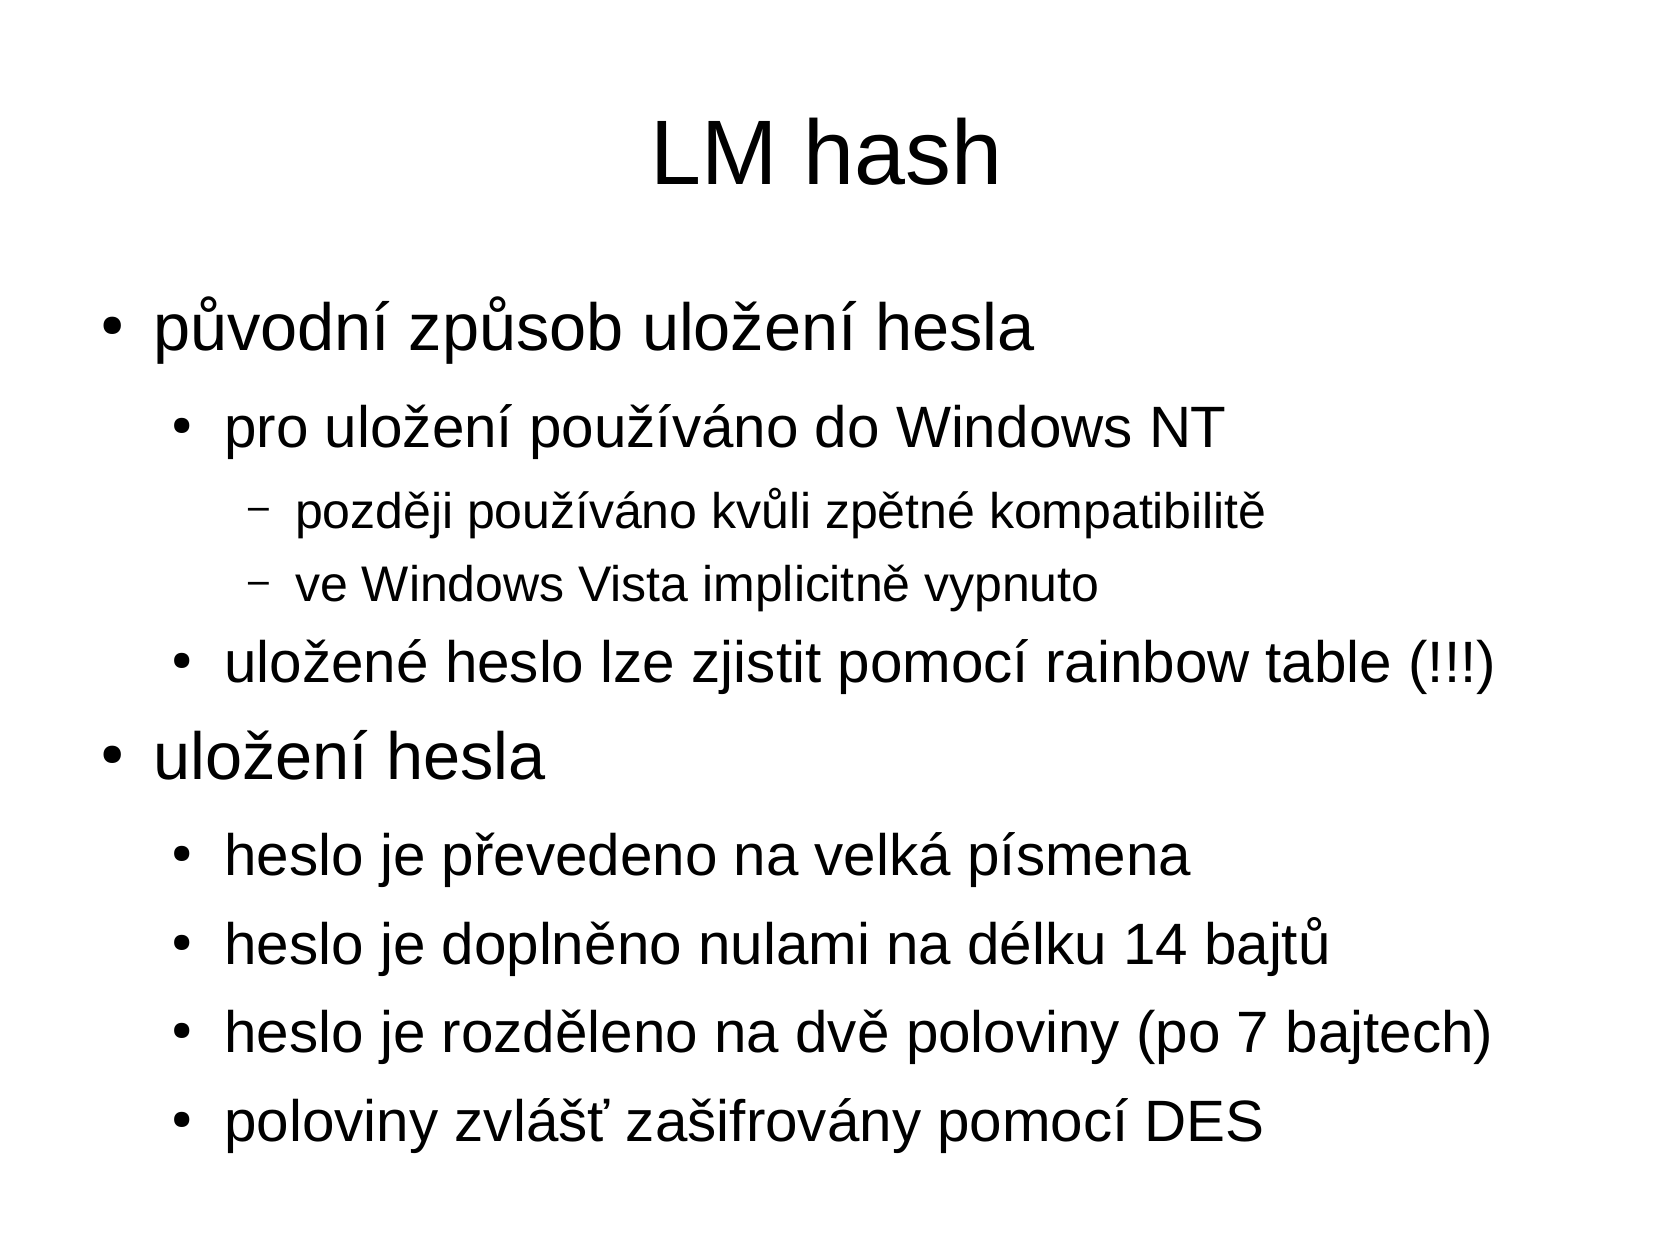

# LM hash
původní způsob uložení hesla
pro uložení používáno do Windows NT
později používáno kvůli zpětné kompatibilitě
ve Windows Vista implicitně vypnuto
uložené heslo lze zjistit pomocí rainbow table (!!!)
uložení hesla
heslo je převedeno na velká písmena
heslo je doplněno nulami na délku 14 bajtů
heslo je rozděleno na dvě poloviny (po 7 bajtech)
poloviny zvlášť zašifrovány pomocí DES